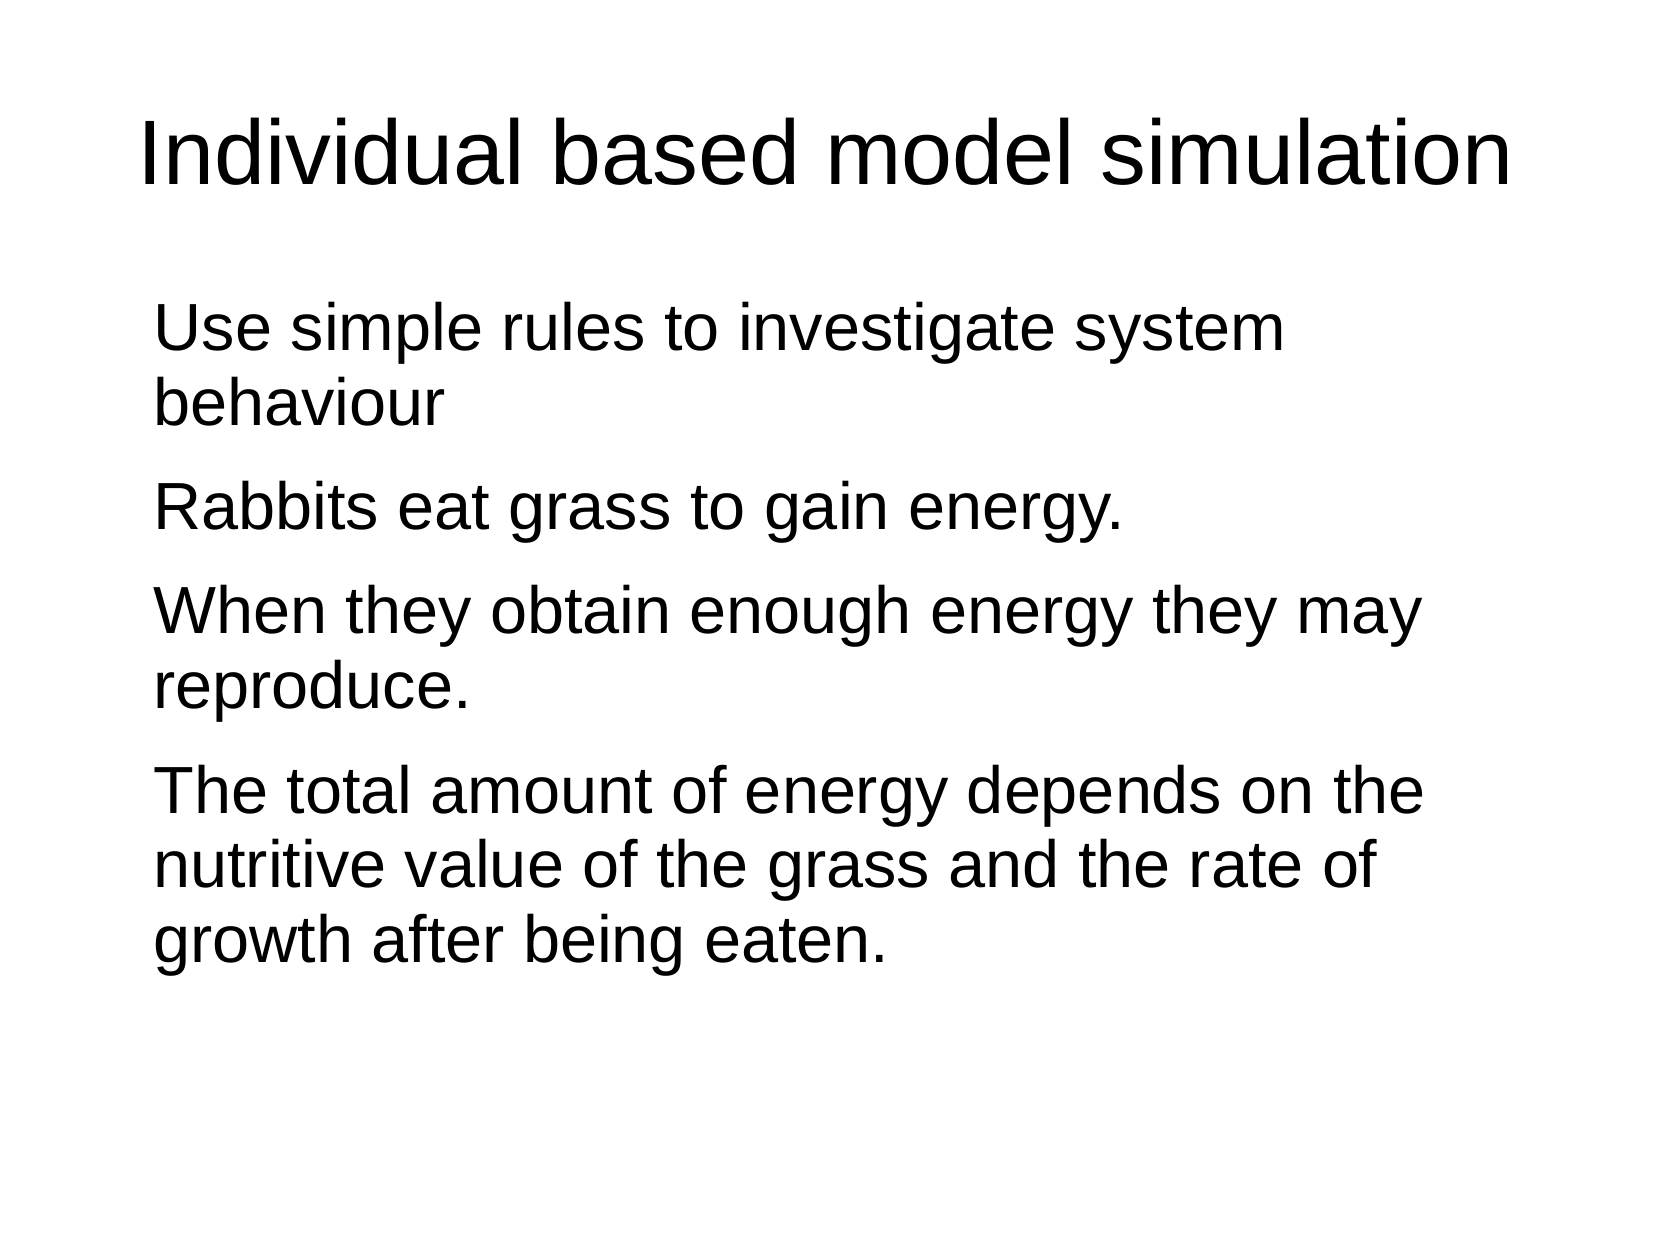

# Individual based model simulation
Use simple rules to investigate system behaviour
Rabbits eat grass to gain energy.
When they obtain enough energy they may reproduce.
The total amount of energy depends on the nutritive value of the grass and the rate of growth after being eaten.